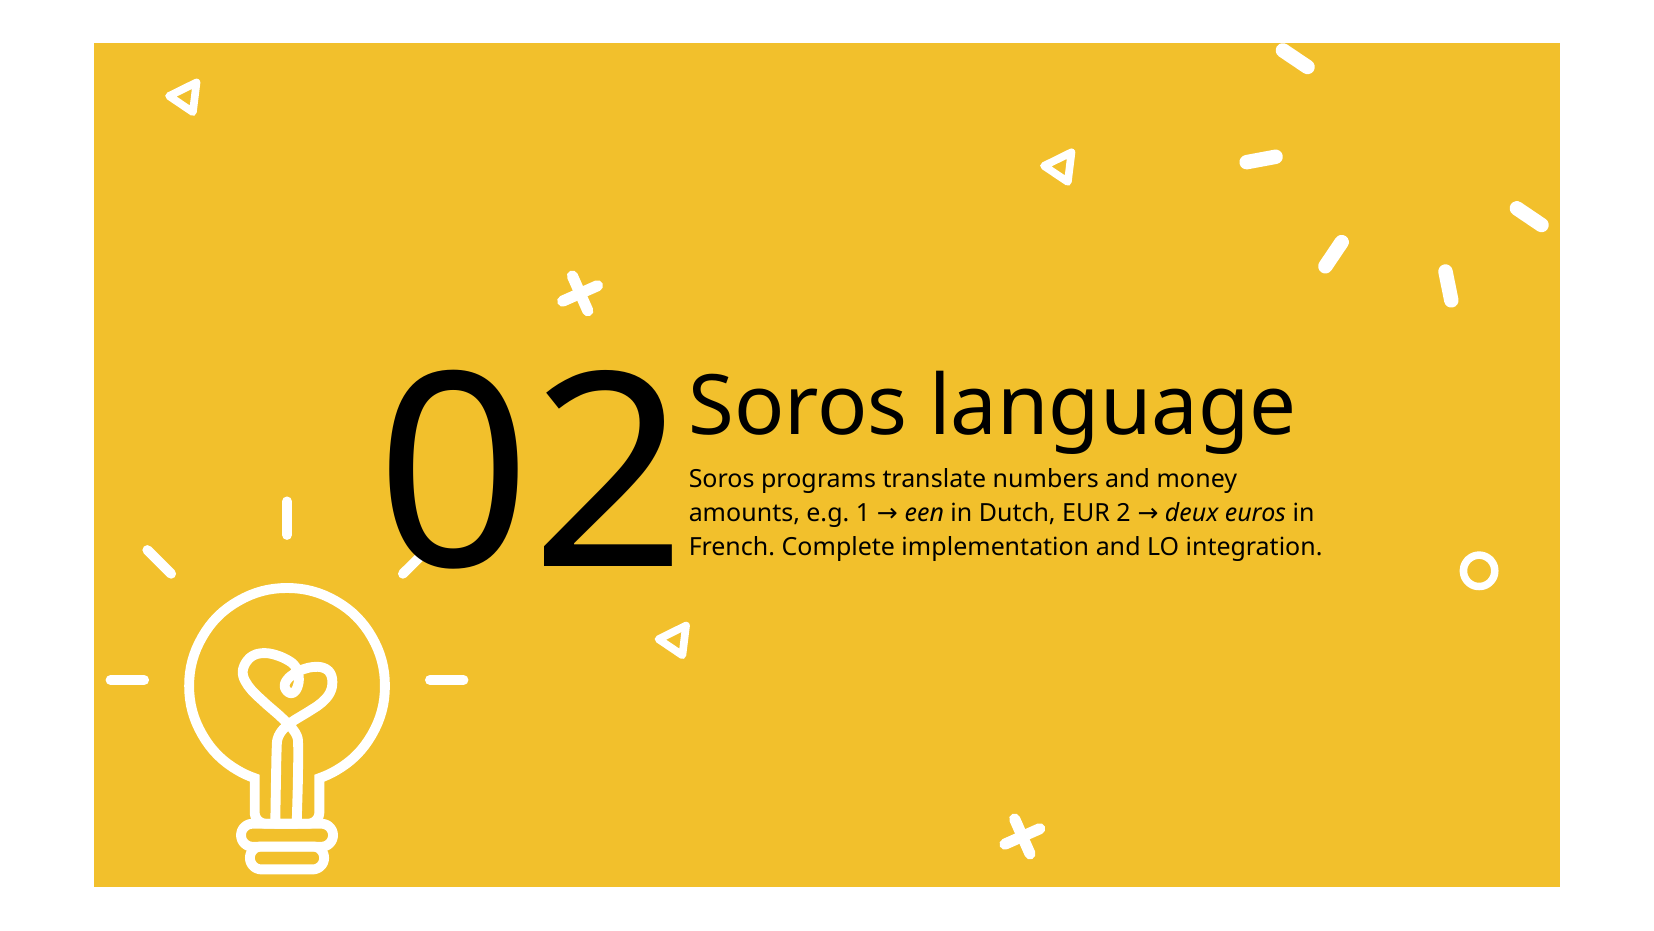

02
# Soros language
Soros programs translate numbers and money amounts, e.g. 1 → een in Dutch, EUR 2 → deux euros in French. Complete implementation and LO integration.